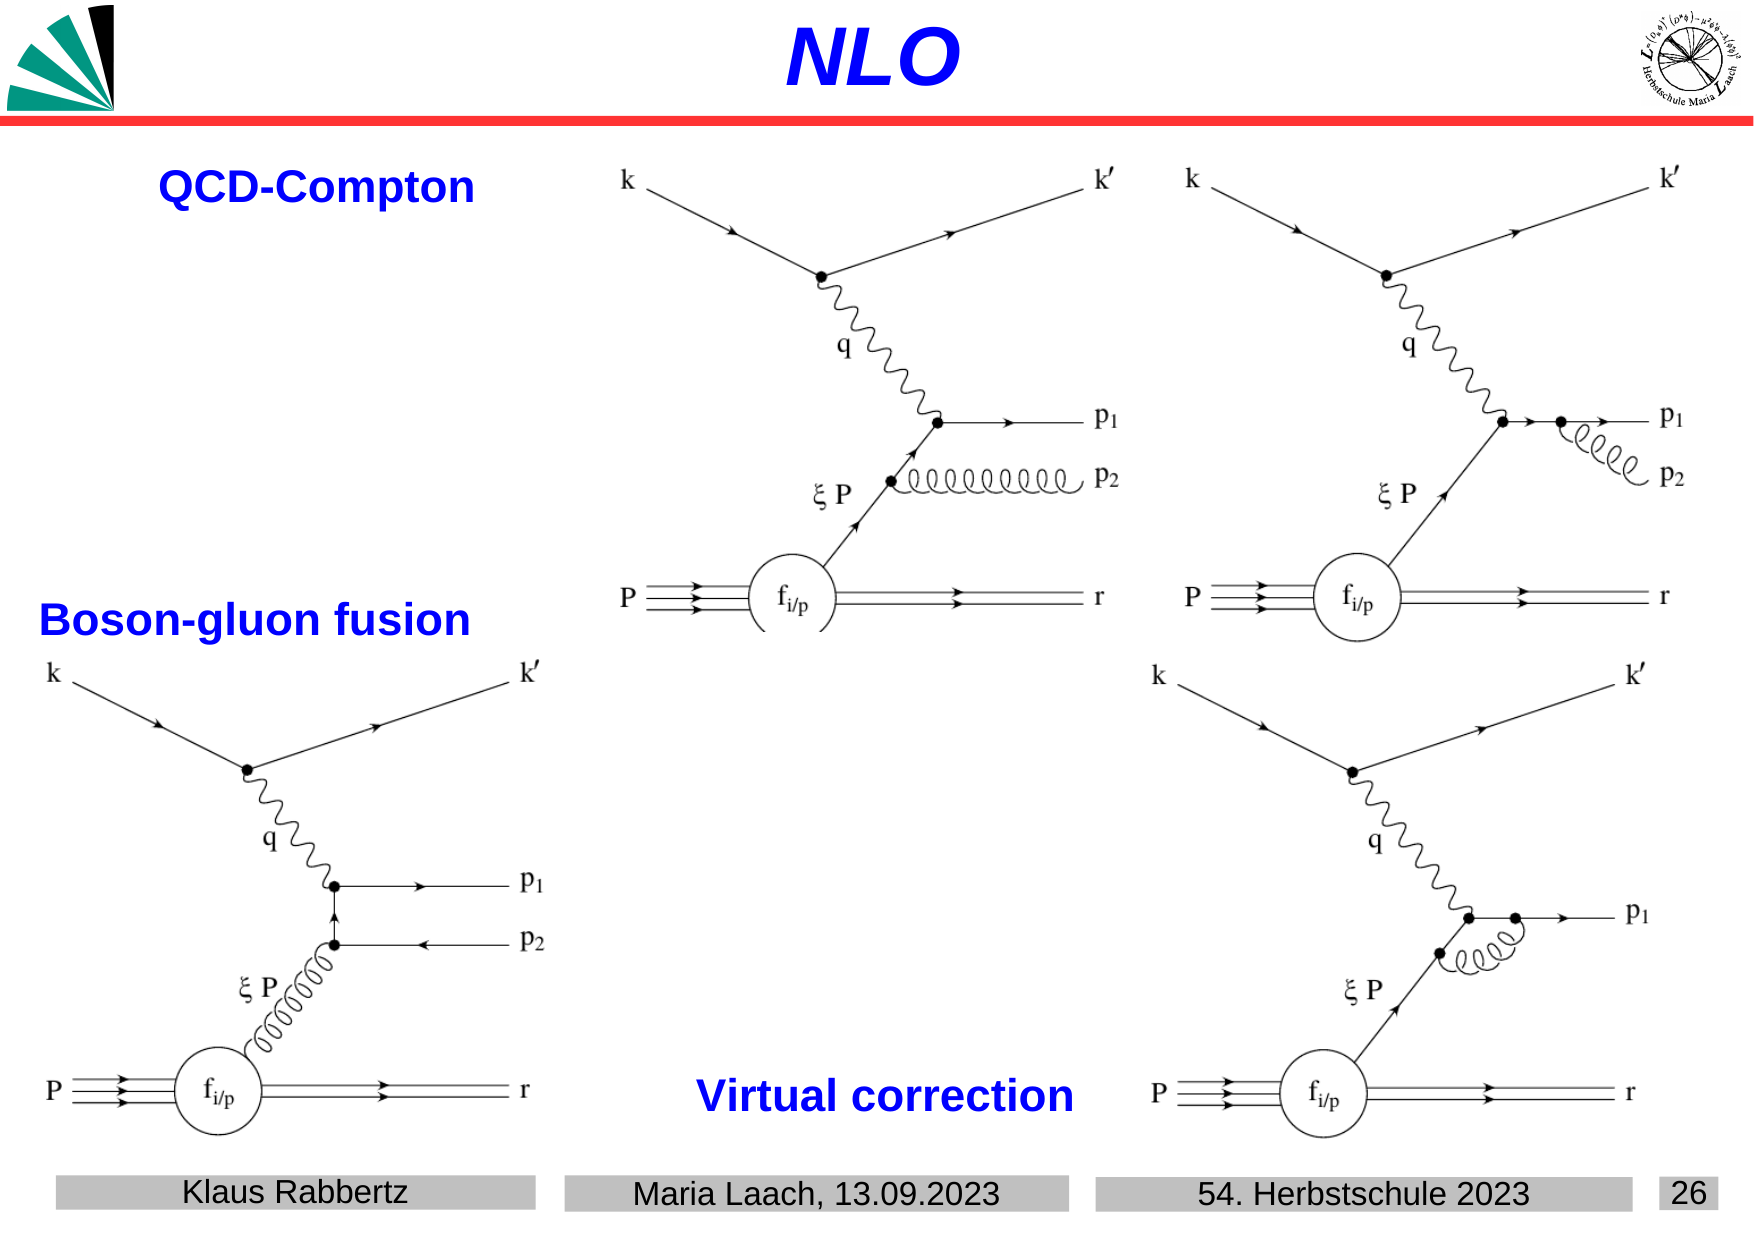

# NLO
QCD-Compton
Boson-gluon fusion
Virtual correction